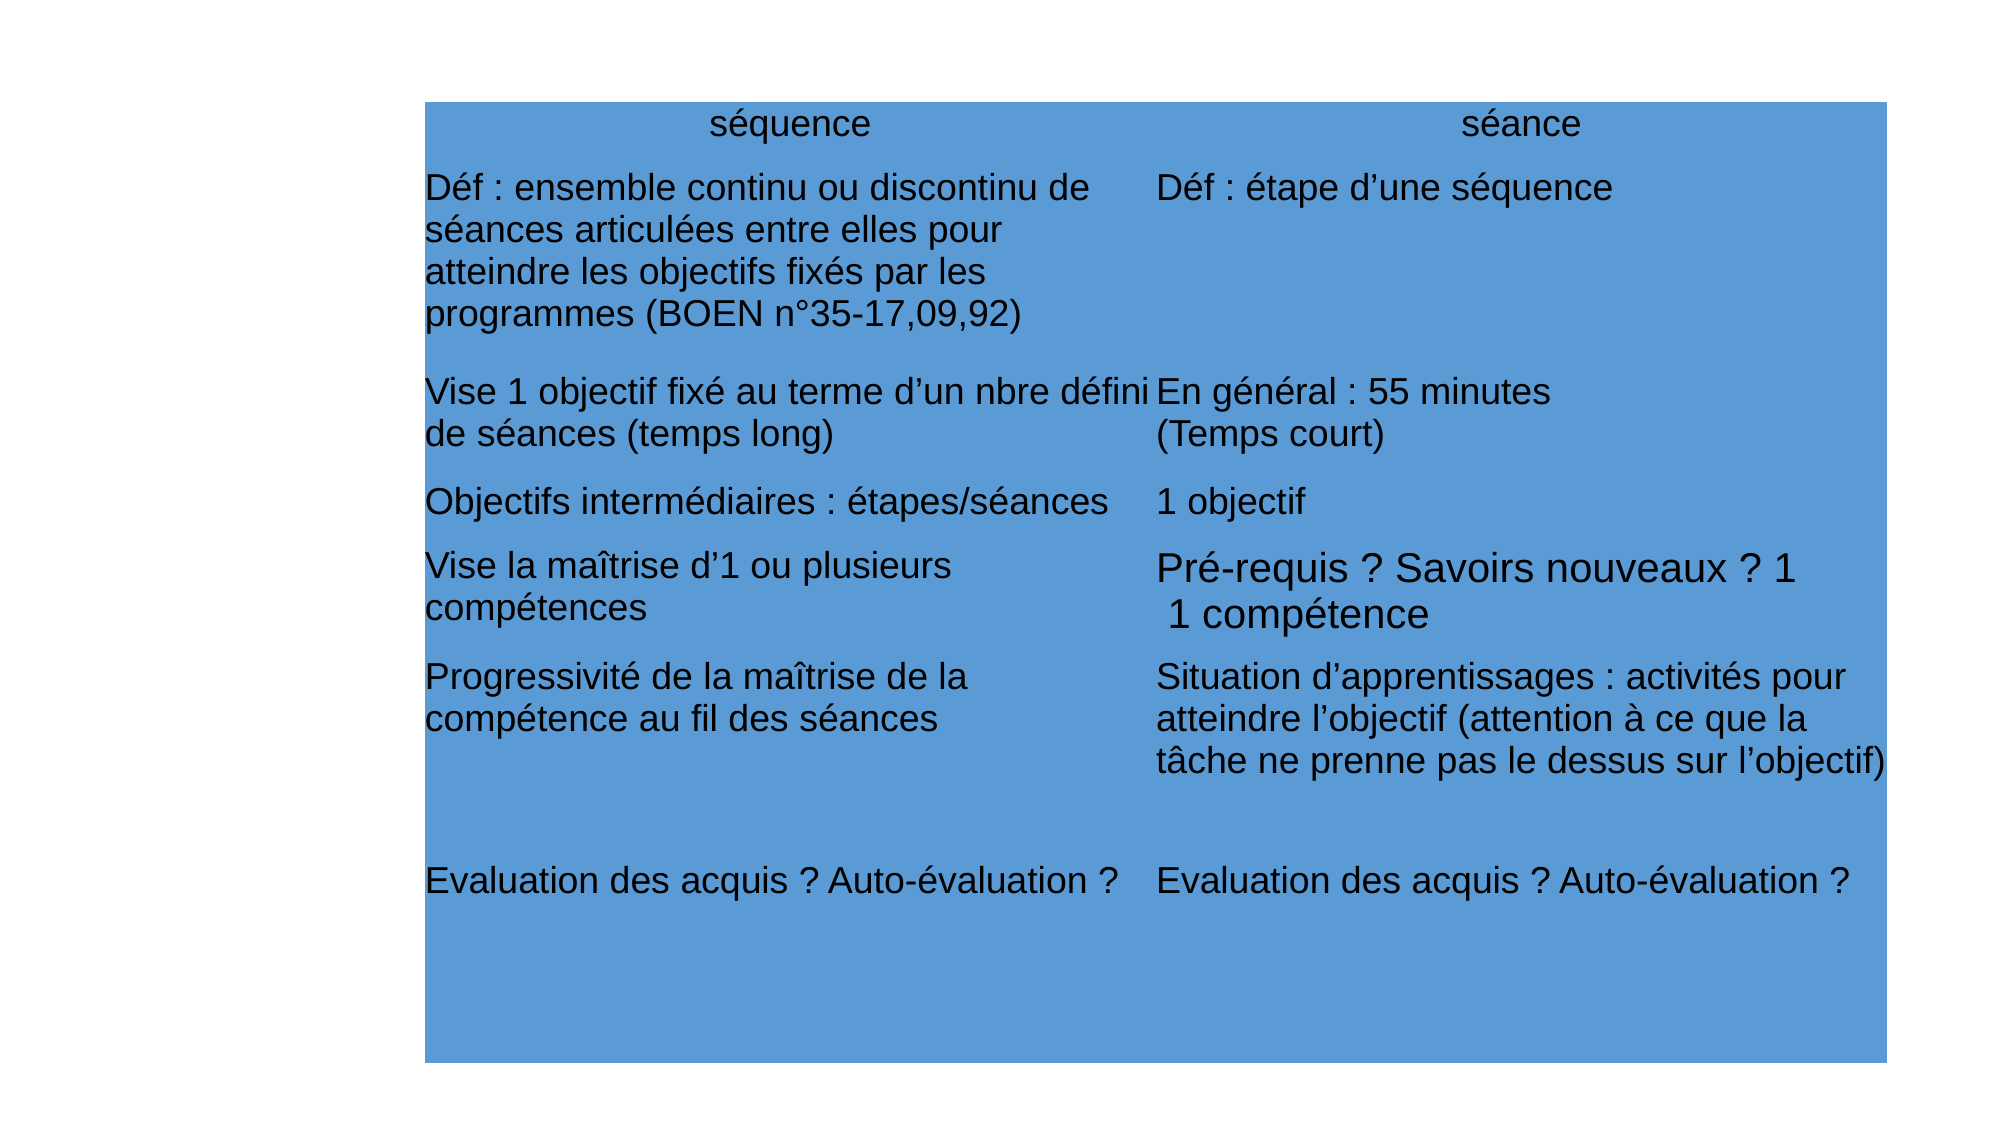

| séquence | séance |
| --- | --- |
| Déf : ensemble continu ou discontinu de séances articulées entre elles pour atteindre les objectifs fixés par les programmes (BOEN n°35-17,09,92) | Déf : étape d’une séquence |
| Vise 1 objectif fixé au terme d’un nbre défini de séances (temps long) | En général : 55 minutes (Temps court) |
| Objectifs intermédiaires : étapes/séances | 1 objectif |
| Vise la maîtrise d’1 ou plusieurs compétences | Pré-requis ? Savoirs nouveaux ? 1 1 compétence |
| Progressivité de la maîtrise de la compétence au fil des séances | Situation d’apprentissages : activités pour atteindre l’objectif (attention à ce que la tâche ne prenne pas le dessus sur l’objectif) |
| Evaluation des acquis ? Auto-évaluation ? | Evaluation des acquis ? Auto-évaluation ? |
#